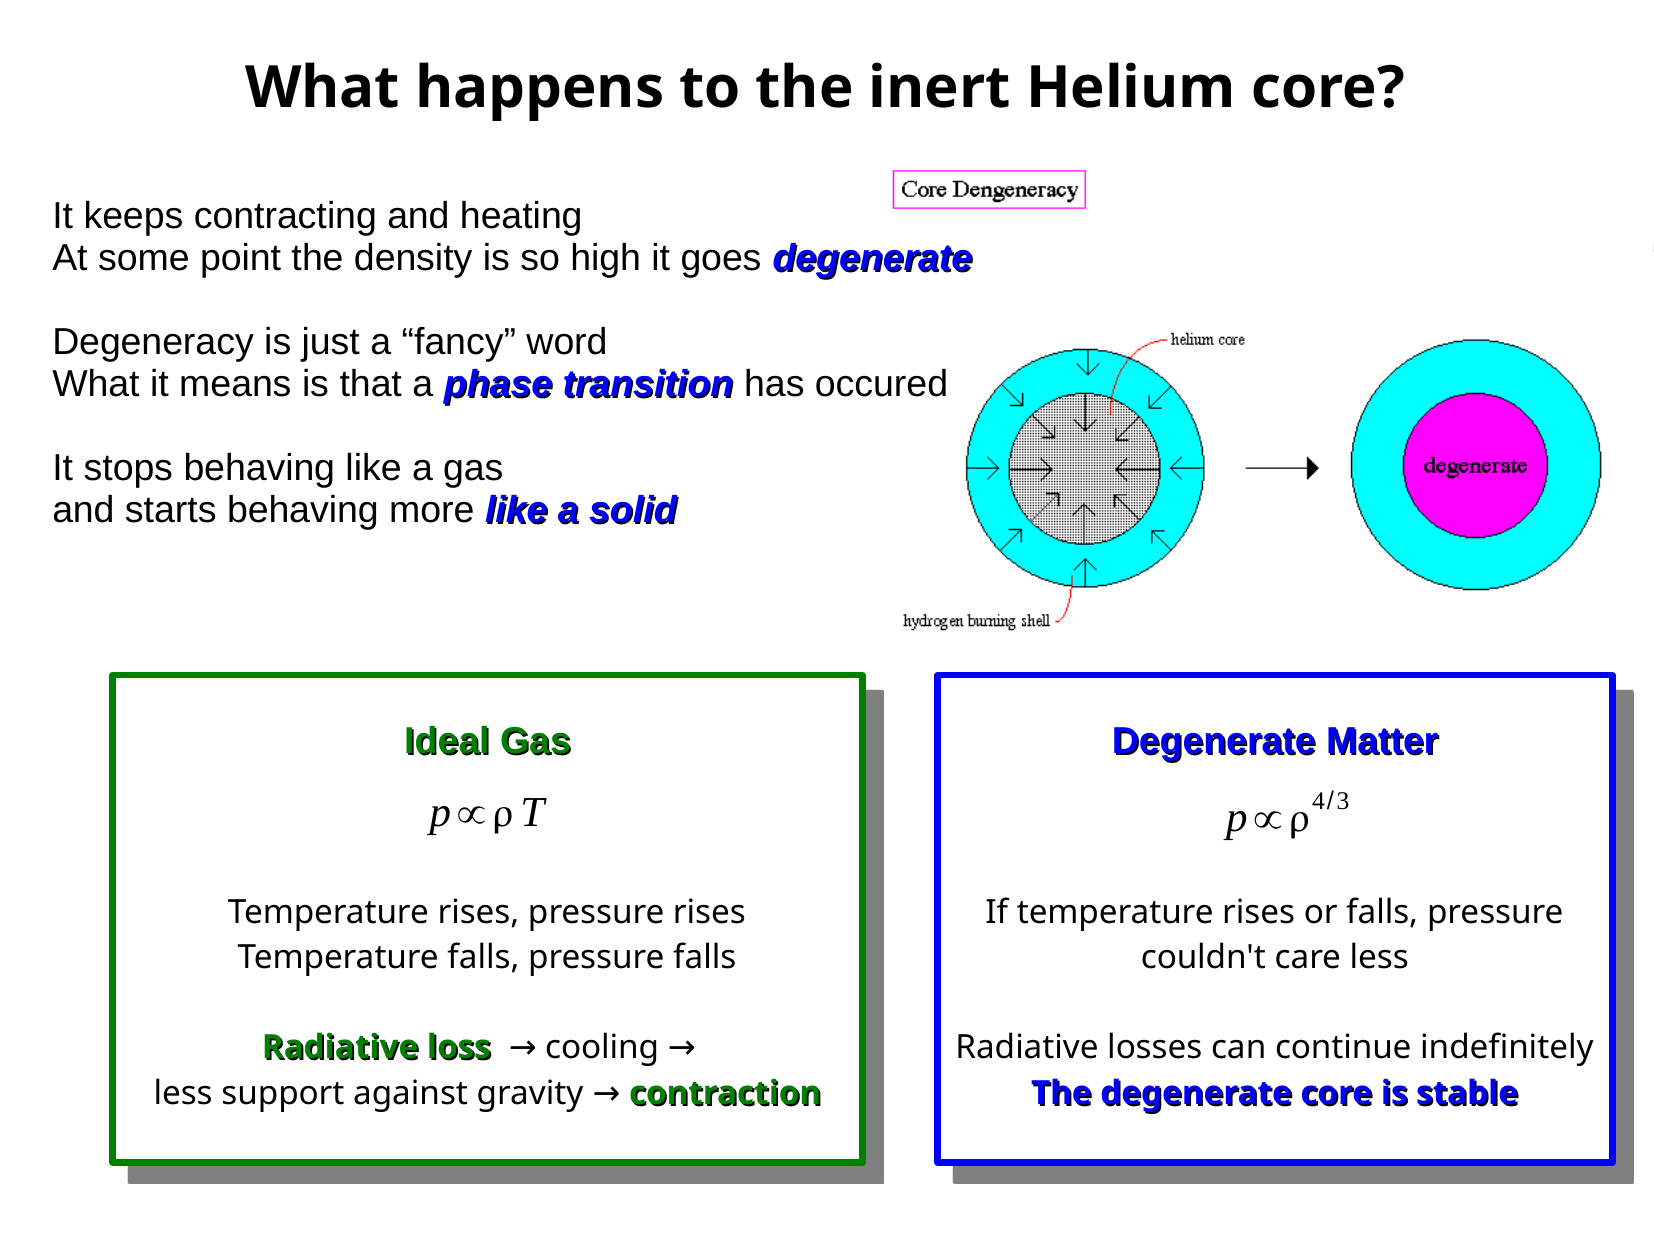

What happens to the inert Helium core?
It keeps contracting and heating
At some point the density is so high it goes degenerate
Degeneracy is just a “fancy” word
What it means is that a phase transition has occured
It stops behaving like a gas
and starts behaving more like a solid
Ideal Gas
Temperature rises, pressure rises
Temperature falls, pressure falls
Radiative loss → cooling →
less support against gravity → contraction
Degenerate Matter
If temperature rises or falls, pressure couldn't care less
Radiative losses can continue indefinitely
The degenerate core is stable